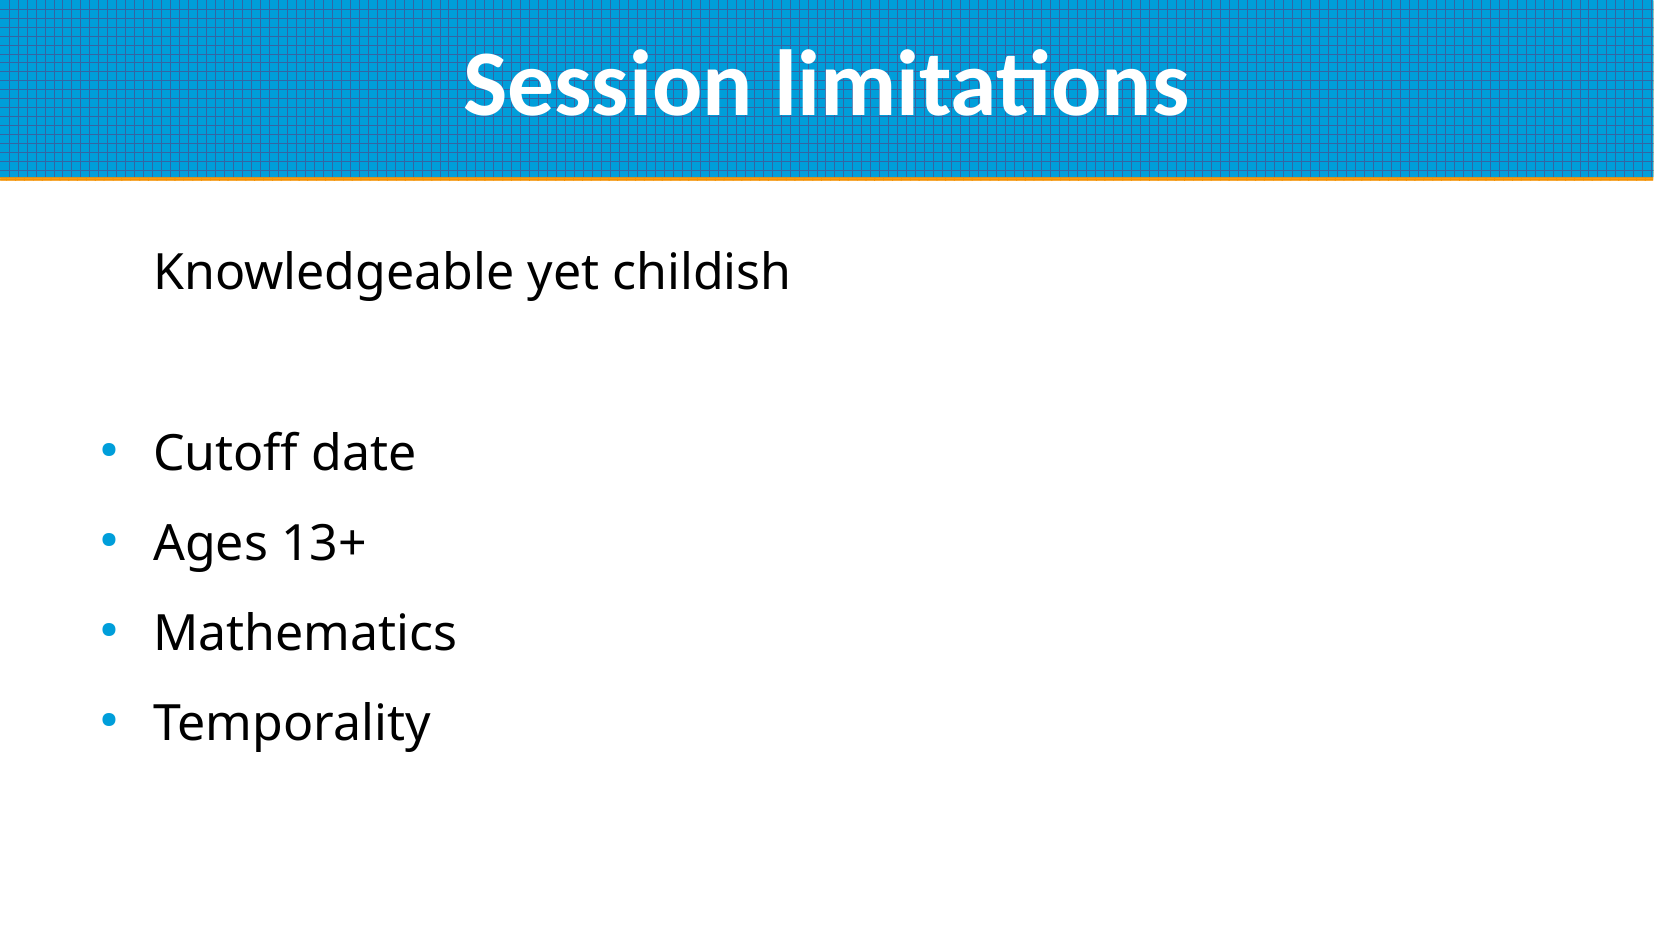

# Session limitations
Knowledgeable yet childish
Cutoff date
Ages 13+
Mathematics
Temporality